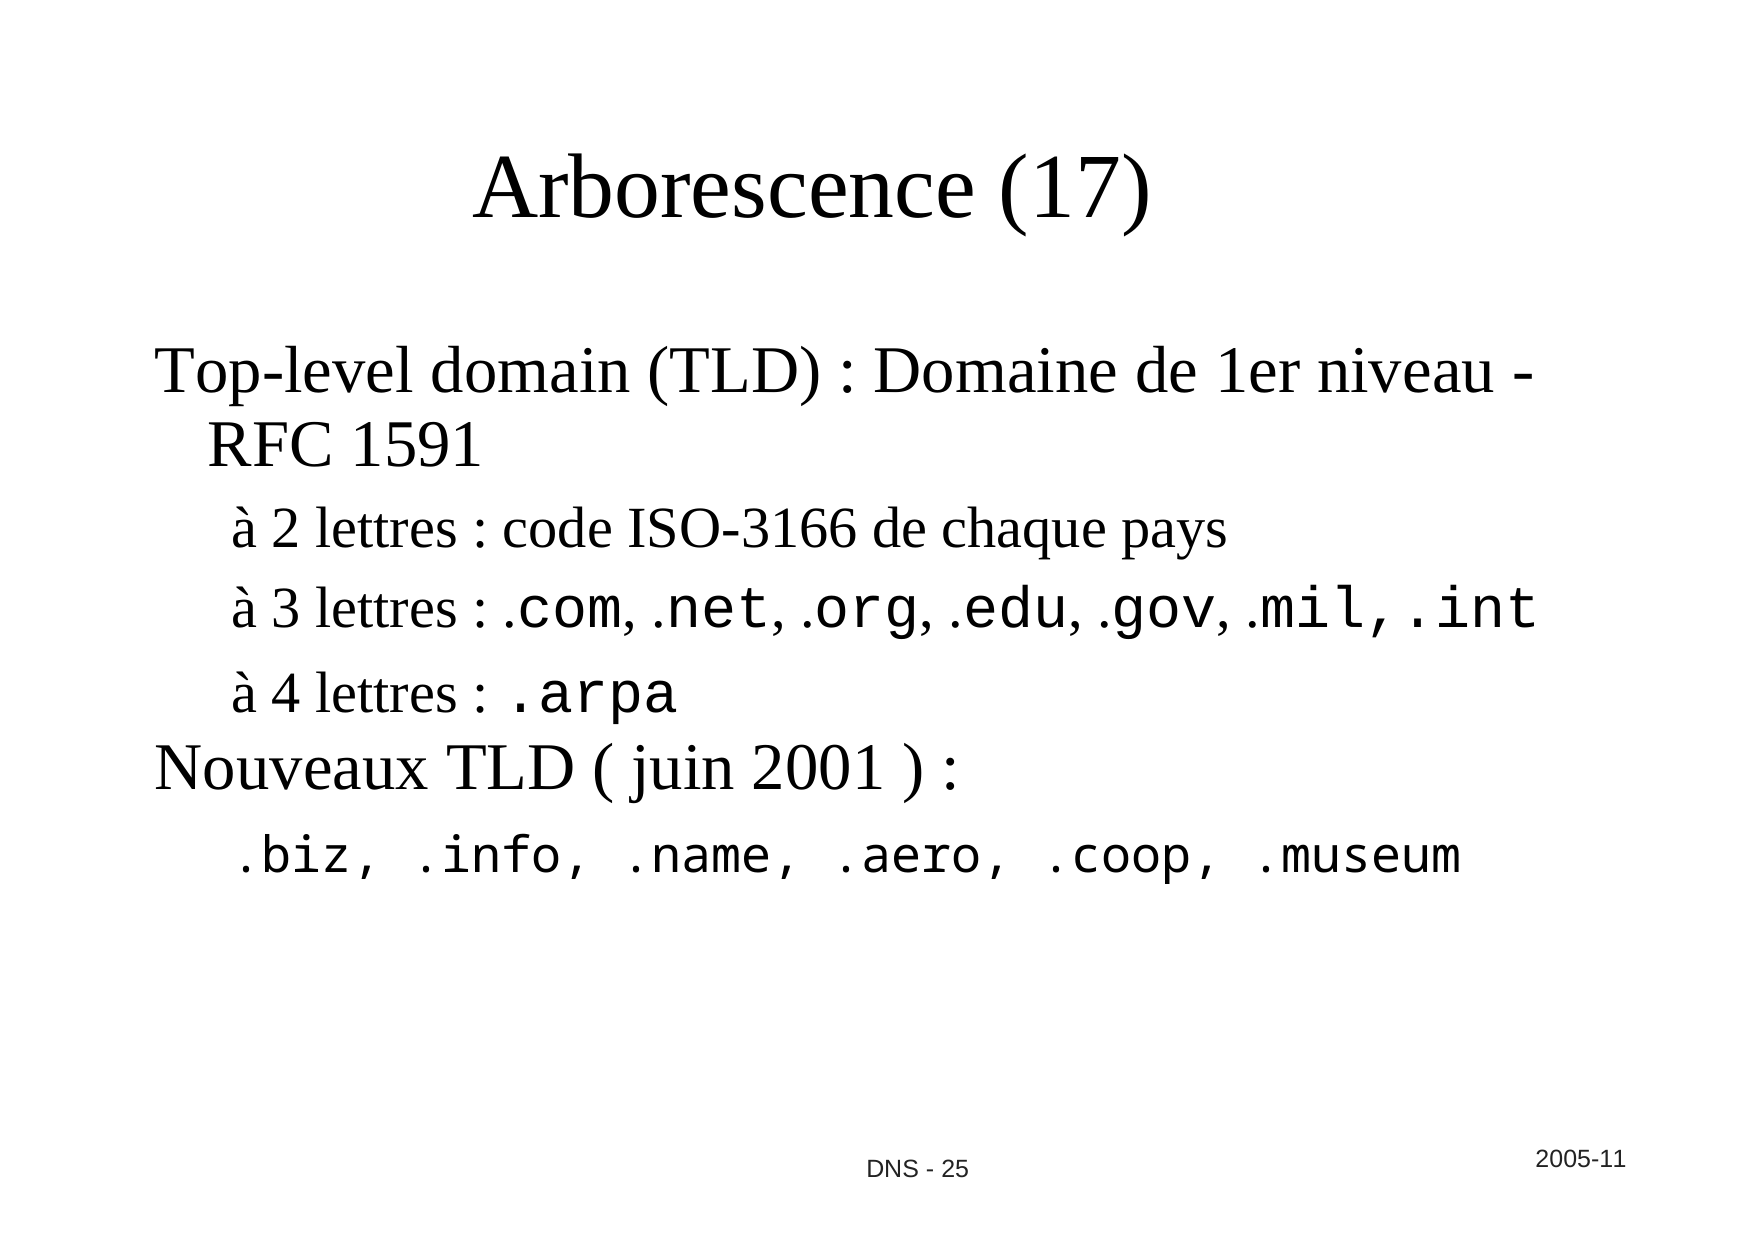

# Arborescence (17)
Top-level domain (TLD) : Domaine de 1er niveau - RFC 1591
à 2 lettres : code ISO-3166 de chaque pays
à 3 lettres : .com, .net, .org, .edu, .gov, .mil,.int
à 4 lettres : .arpa
Nouveaux TLD ( juin 2001 ) :
.biz, .info, .name, .aero, .coop, .museum